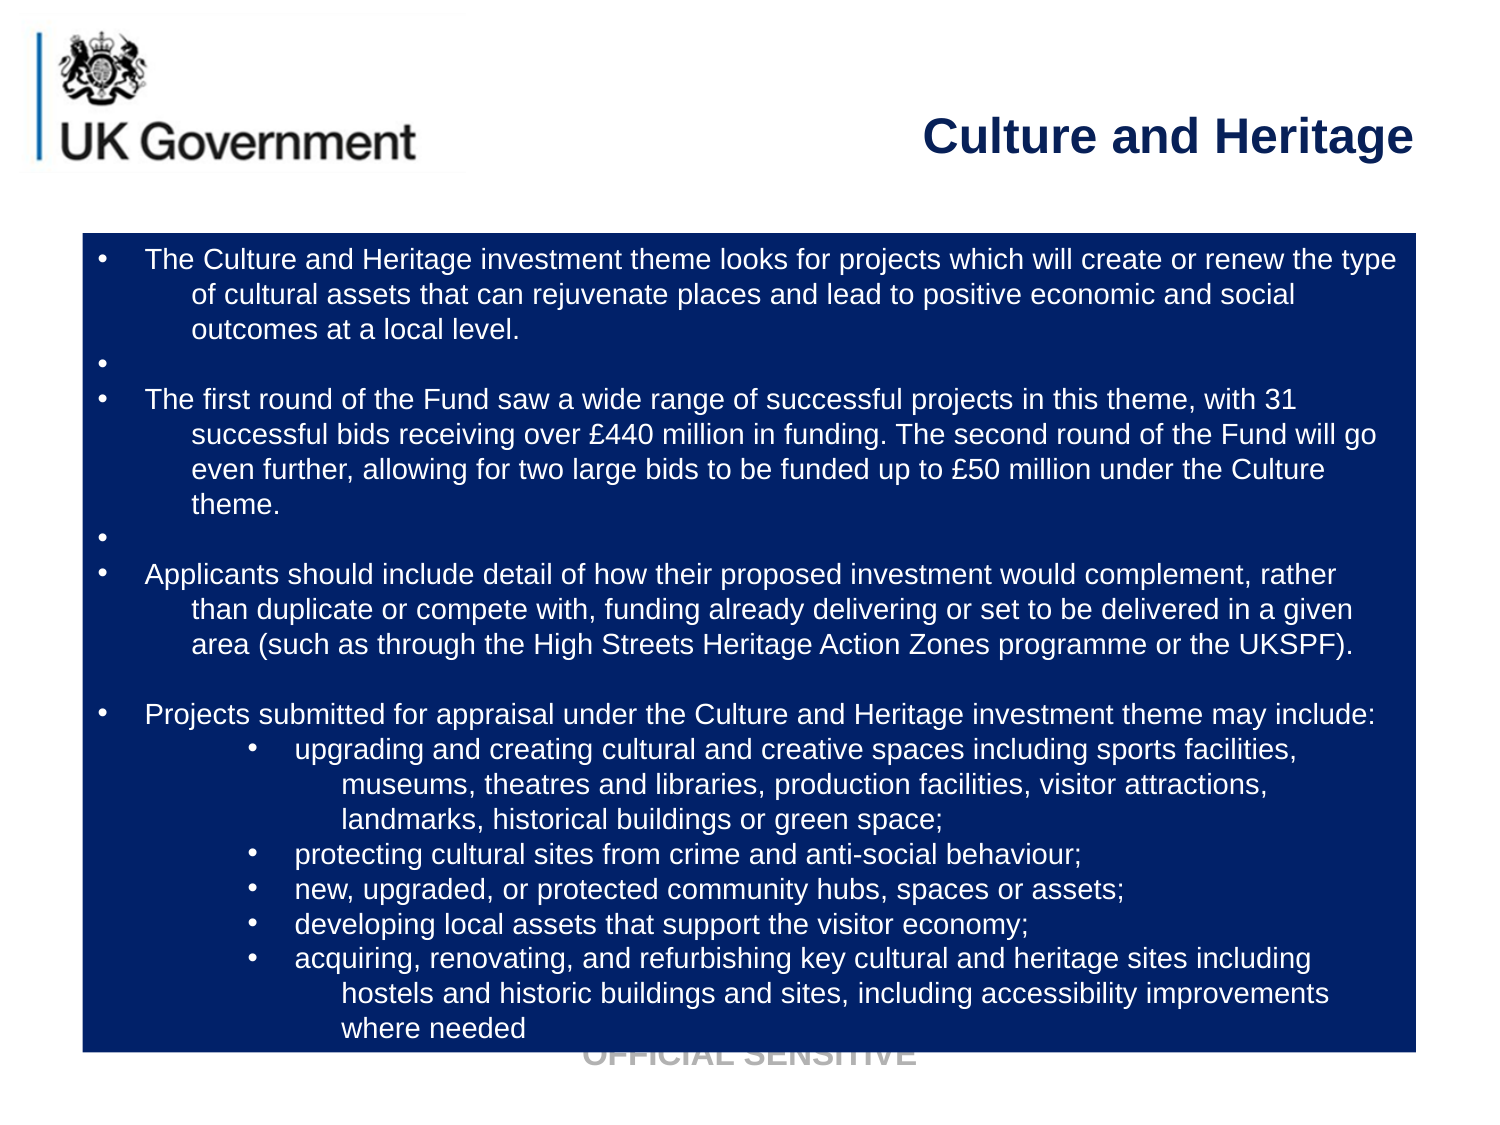

# Culture and Heritage
The Culture and Heritage investment theme looks for projects which will create or renew the type of cultural assets that can rejuvenate places and lead to positive economic and social outcomes at a local level.
The first round of the Fund saw a wide range of successful projects in this theme, with 31 successful bids receiving over £440 million in funding. The second round of the Fund will go even further, allowing for two large bids to be funded up to £50 million under the Culture theme.
Applicants should include detail of how their proposed investment would complement, rather than duplicate or compete with, funding already delivering or set to be delivered in a given area (such as through the High Streets Heritage Action Zones programme or the UKSPF).
Projects submitted for appraisal under the Culture and Heritage investment theme may include:
upgrading and creating cultural and creative spaces including sports facilities, museums, theatres and libraries, production facilities, visitor attractions, landmarks, historical buildings or green space;
protecting cultural sites from crime and anti-social behaviour;
new, upgraded, or protected community hubs, spaces or assets;
developing local assets that support the visitor economy;
acquiring, renovating, and refurbishing key cultural and heritage sites including hostels and historic buildings and sites, including accessibility improvements where needed